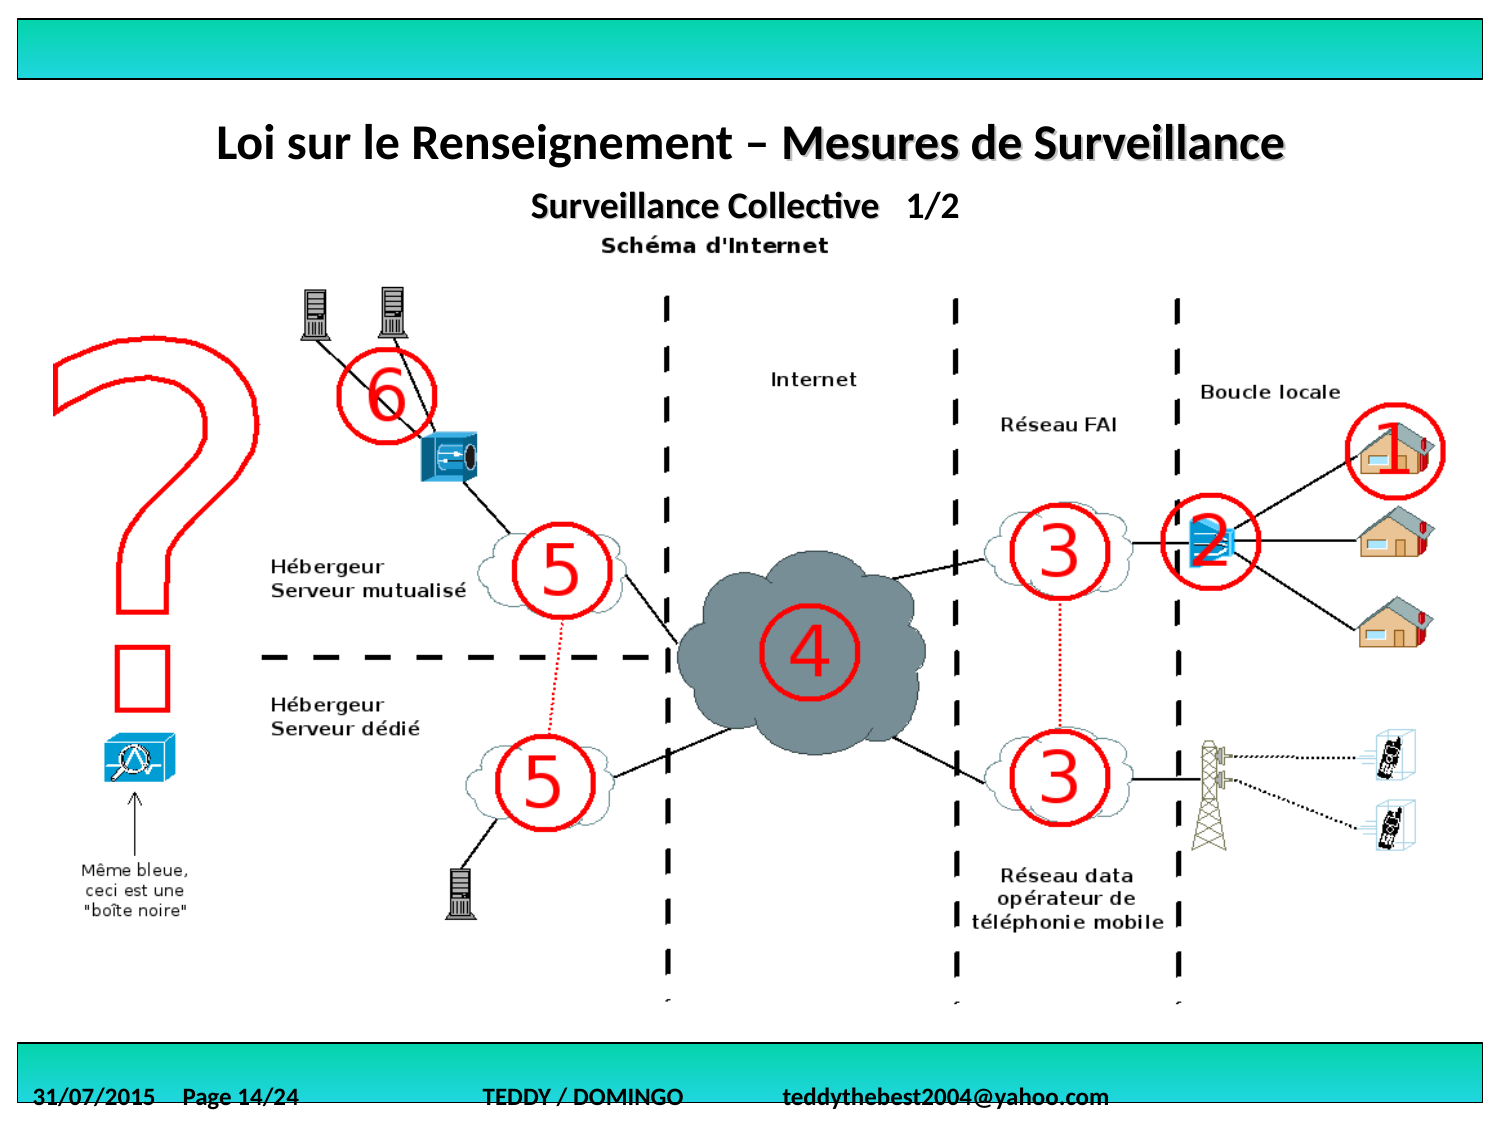

Loi sur le Renseignement – Mesures de Surveillance
Surveillance Collective 1/2
31/07/2015	Page 14/24			TEDDY / DOMINGO		teddythebest2004@yahoo.com